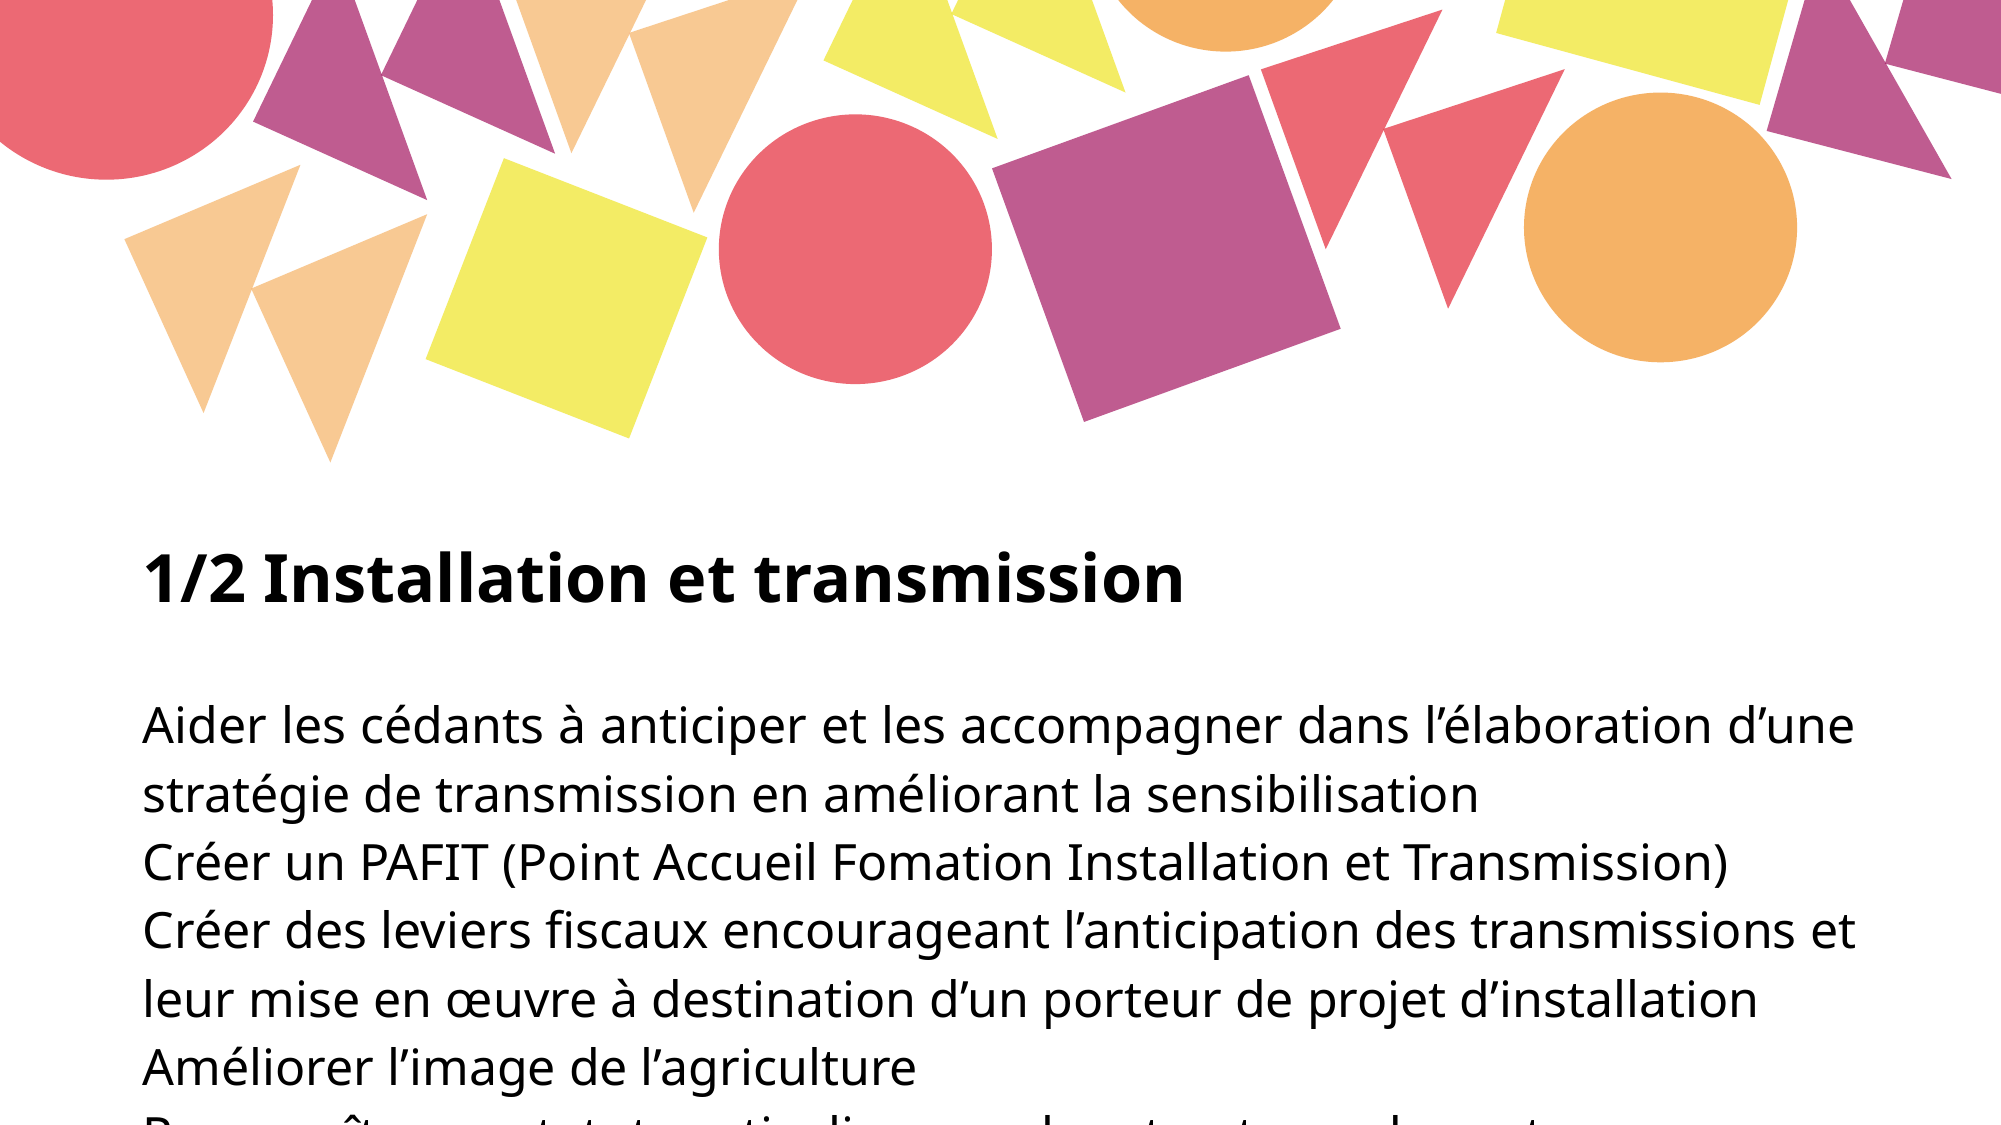

1/2 Installation et transmission
Aider les cédants à anticiper et les accompagner dans l’élaboration d’une stratégie de transmission en améliorant la sensibilisation
Créer un PAFIT (Point Accueil Fomation Installation et Transmission)
Créer des leviers fiscaux encourageant l’anticipation des transmissions et leur mise en œuvre à destination d’un porteur de projet d’installation
Améliorer l’image de l’agriculture
Reconnaître un statut particulier pour les structures de portage